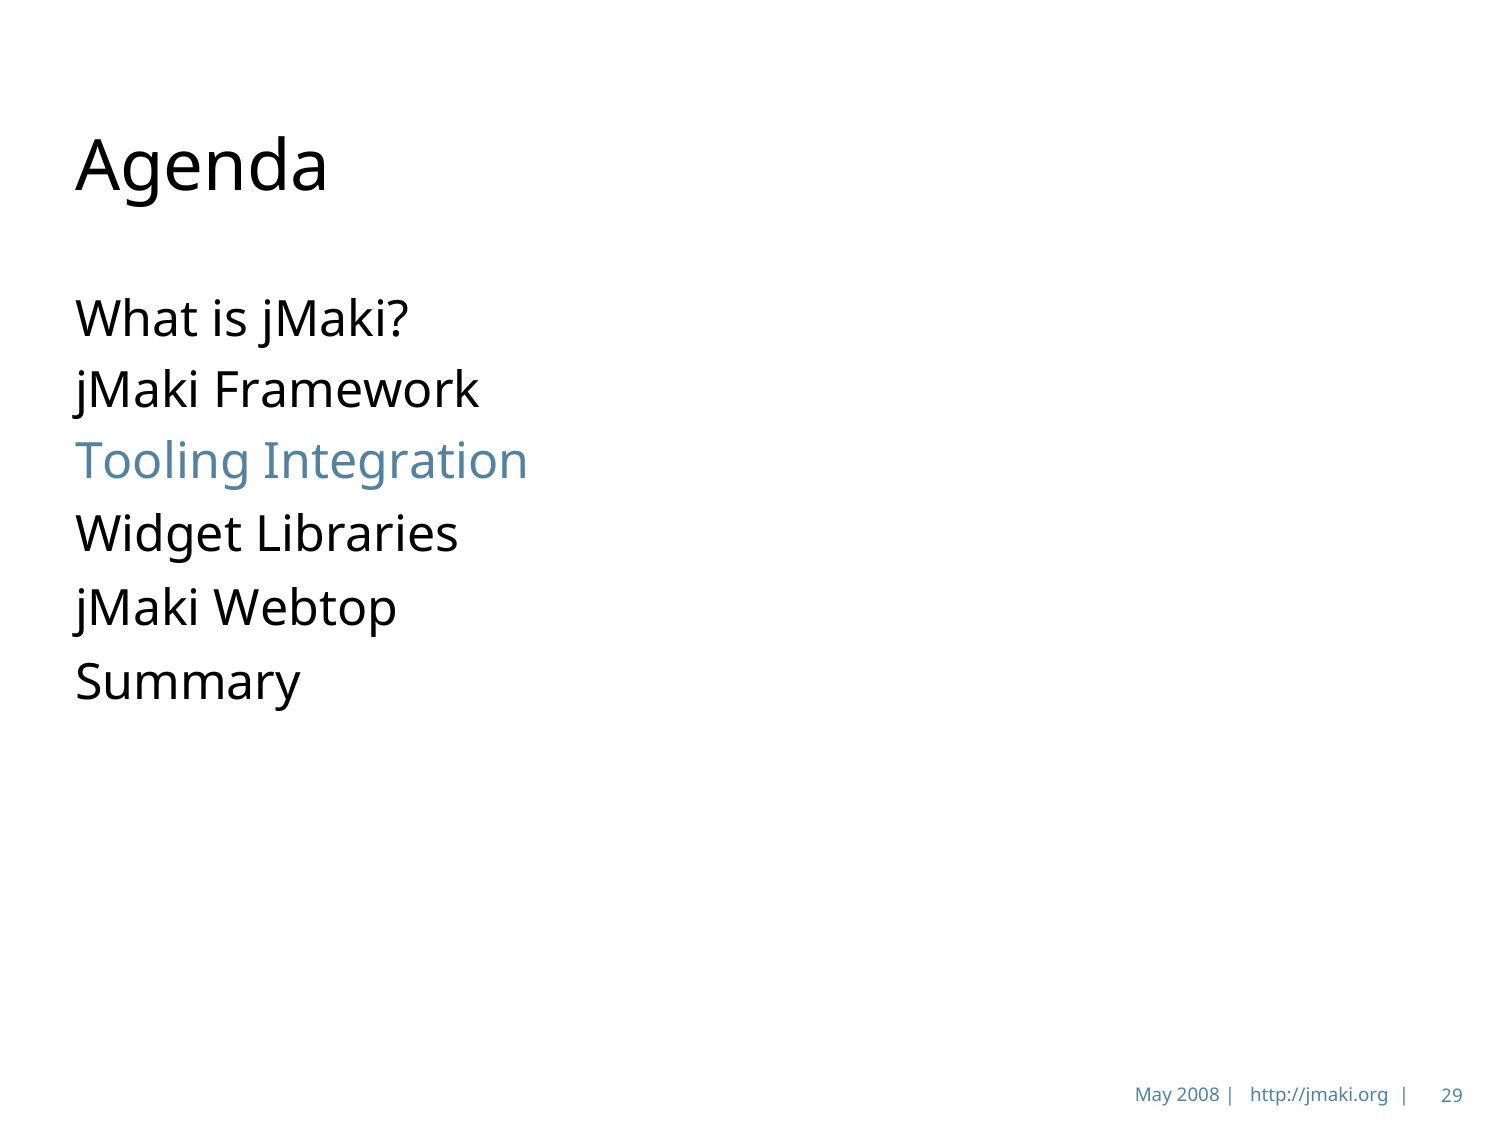

# Agenda
What is jMaki?
jMaki Framework
Tooling Integration
Widget Libraries
jMaki Webtop
Summary